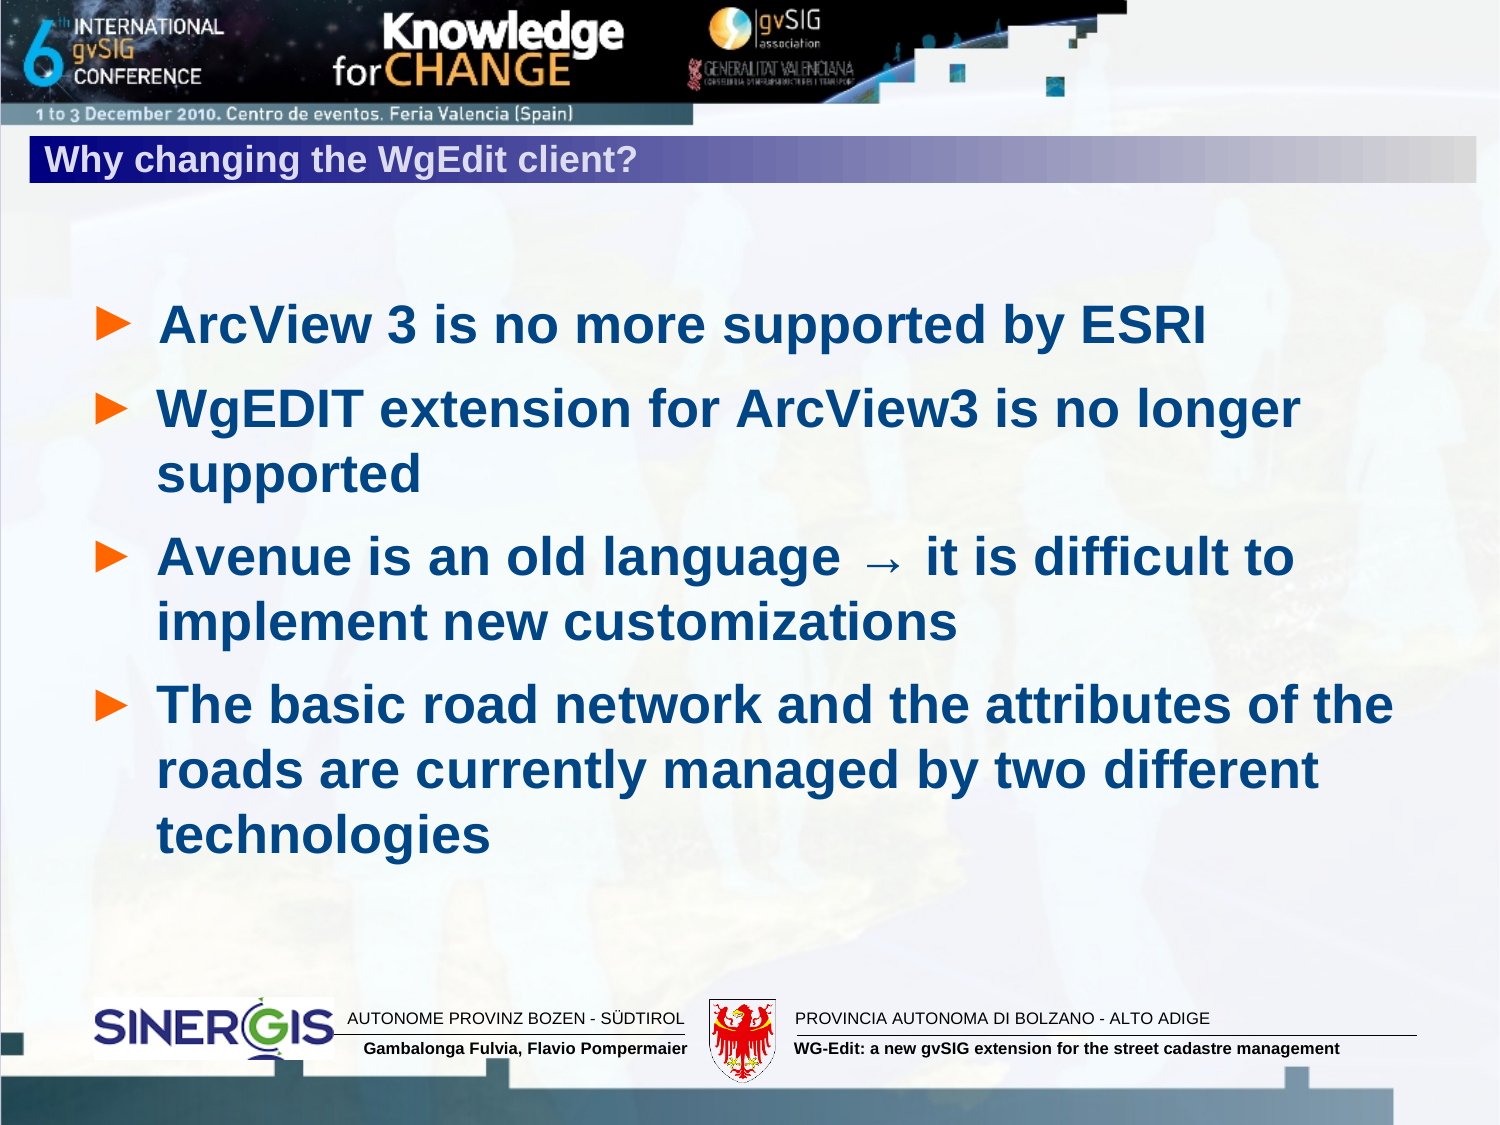

Why changing the WgEdit client?
 ArcView 3 is no more supported by ESRI
 WgEDIT extension for ArcView3 is no longer
 supported
 Avenue is an old language → it is difficult to
 implement new customizations
 The basic road network and the attributes of the
 roads are currently managed by two different
 technologies